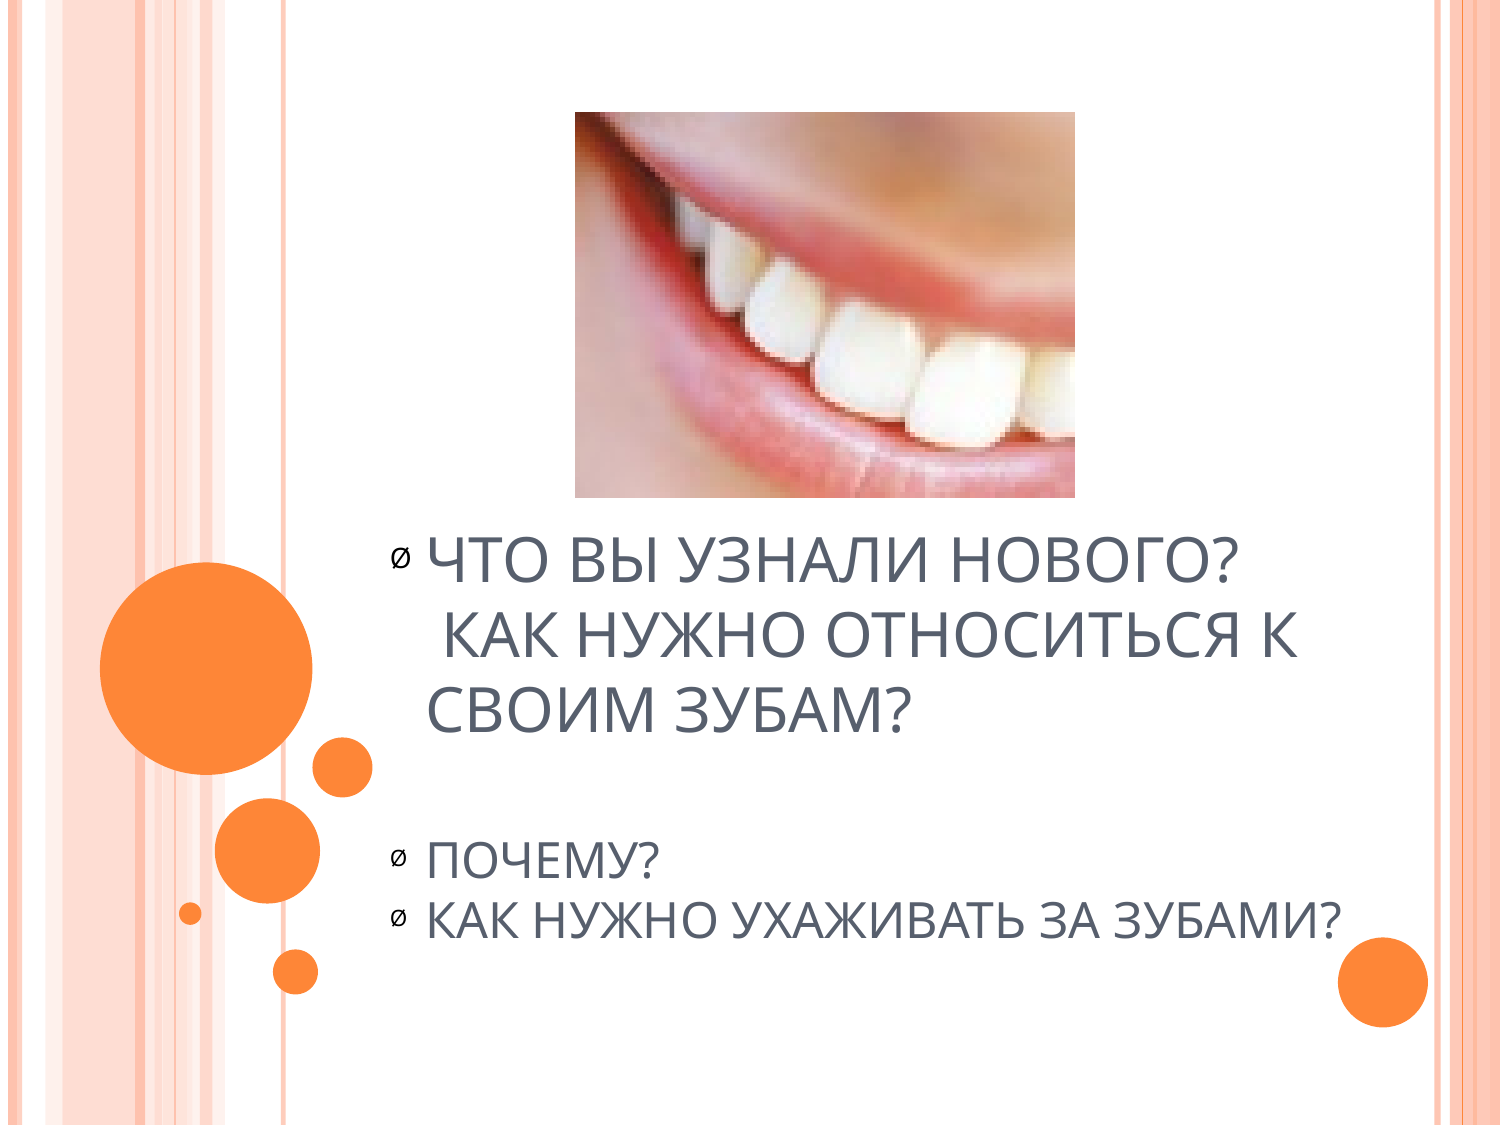

# ЧТО ВЫ УЗНАЛИ НОВОГО? КАК НУЖНО ОТНОСИТЬСЯ К СВОИМ ЗУБАМ?
ПОЧЕМУ?
КАК НУЖНО УХАЖИВАТЬ ЗА ЗУБАМИ?